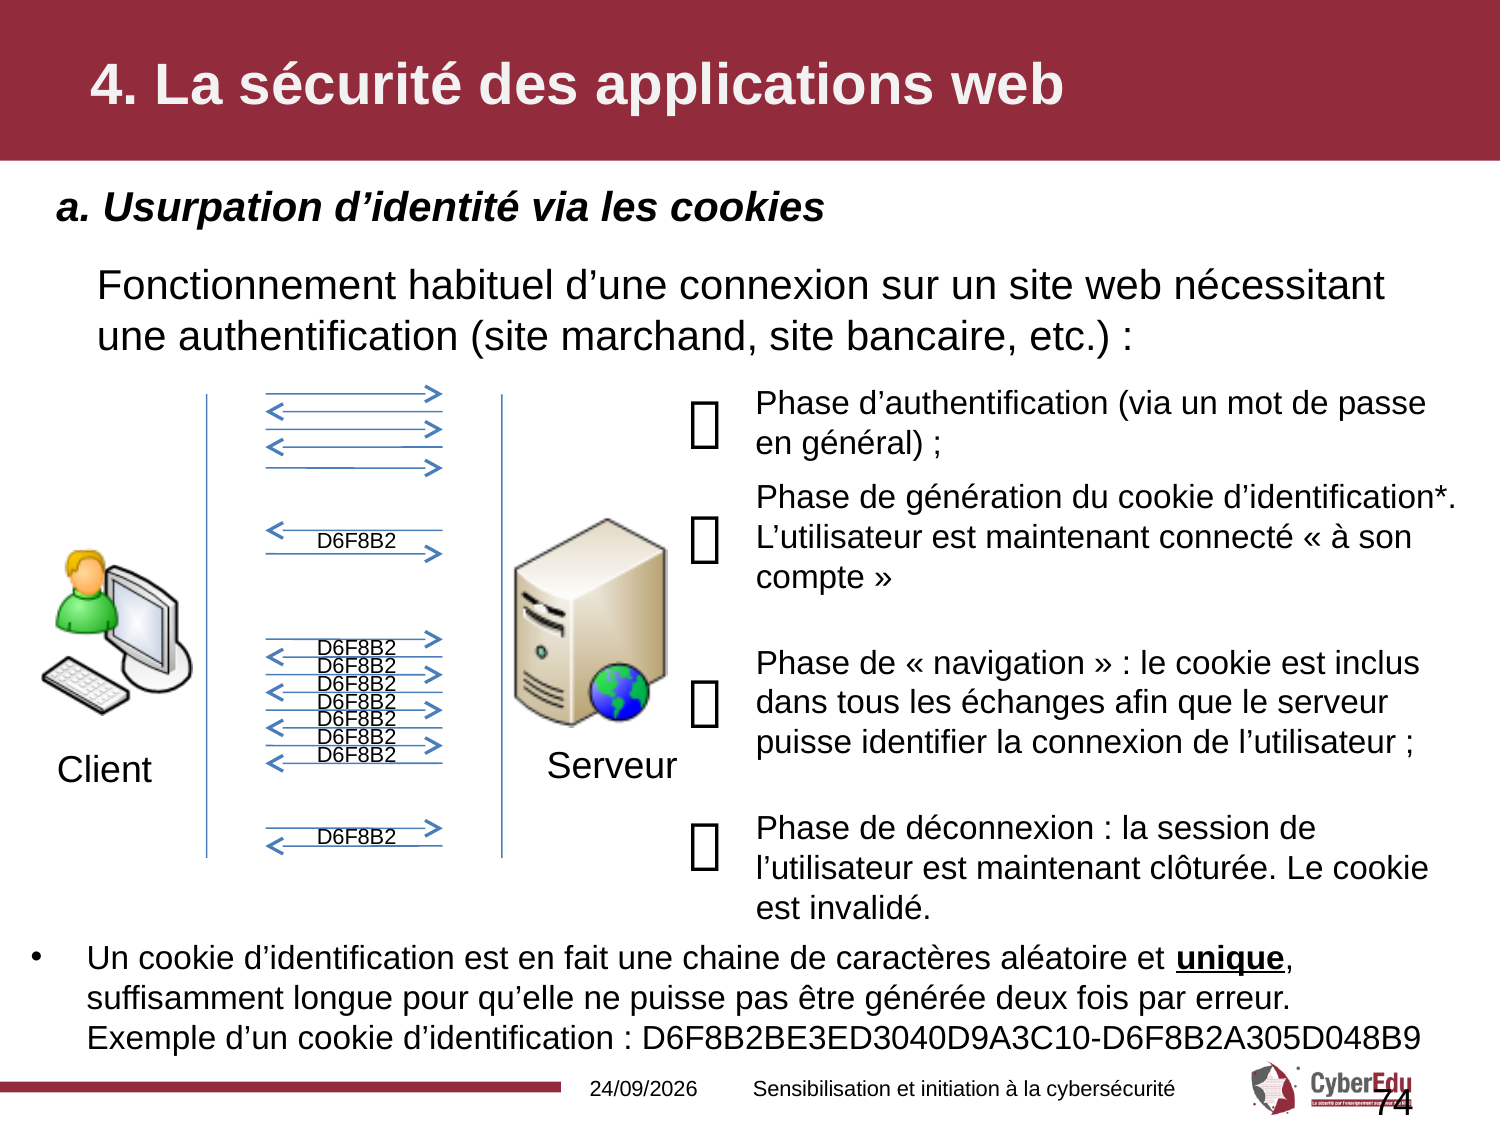

# 4. La sécurité des applications web
a. Usurpation d’identité via les cookies
Fonctionnement habituel d’une connexion sur un site web nécessitant une authentification (site marchand, site bancaire, etc.) :
Phase d’authentification (via un mot de passe en général) ;

Phase de génération du cookie d’identification*. L’utilisateur est maintenant connecté « à son compte »

D6F8B2
D6F8B2
Phase de « navigation » : le cookie est inclus dans tous les échanges afin que le serveur puisse identifier la connexion de l’utilisateur ;
D6F8B2

D6F8B2
D6F8B2
D6F8B2
D6F8B2
D6F8B2
Serveur
Client

Phase de déconnexion : la session de l’utilisateur est maintenant clôturée. Le cookie est invalidé.
D6F8B2
Un cookie d’identification est en fait une chaine de caractères aléatoire et unique, suffisamment longue pour qu’elle ne puisse pas être générée deux fois par erreur.
Exemple d’un cookie d’identification : D6F8B2BE3ED3040D9A3C10-D6F8B2A305D048B9
Sensibilisation et initiation à la cybersécurité